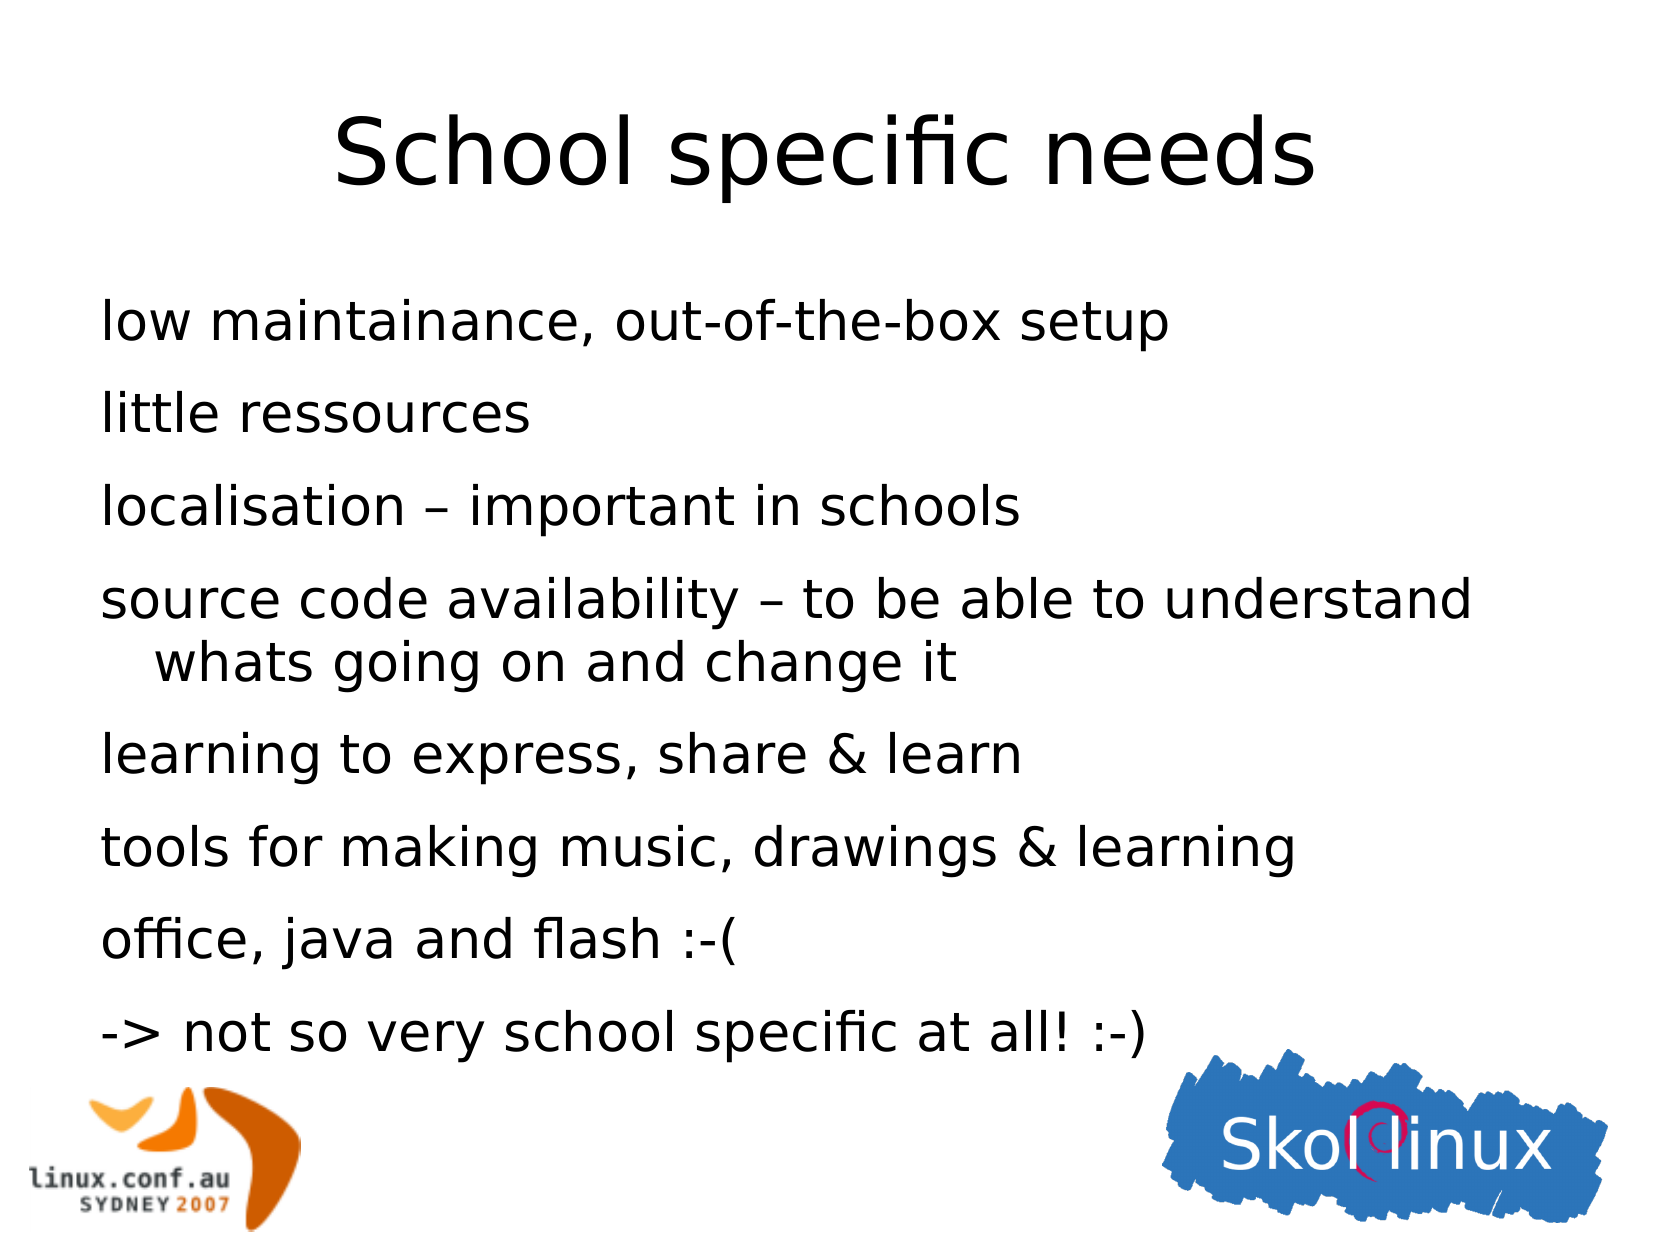

# School specific needs
low maintainance, out-of-the-box setup
little ressources
localisation – important in schools
source code availability – to be able to understand whats going on and change it
learning to express, share & learn
tools for making music, drawings & learning
office, java and flash :-(
-> not so very school specific at all! :-)